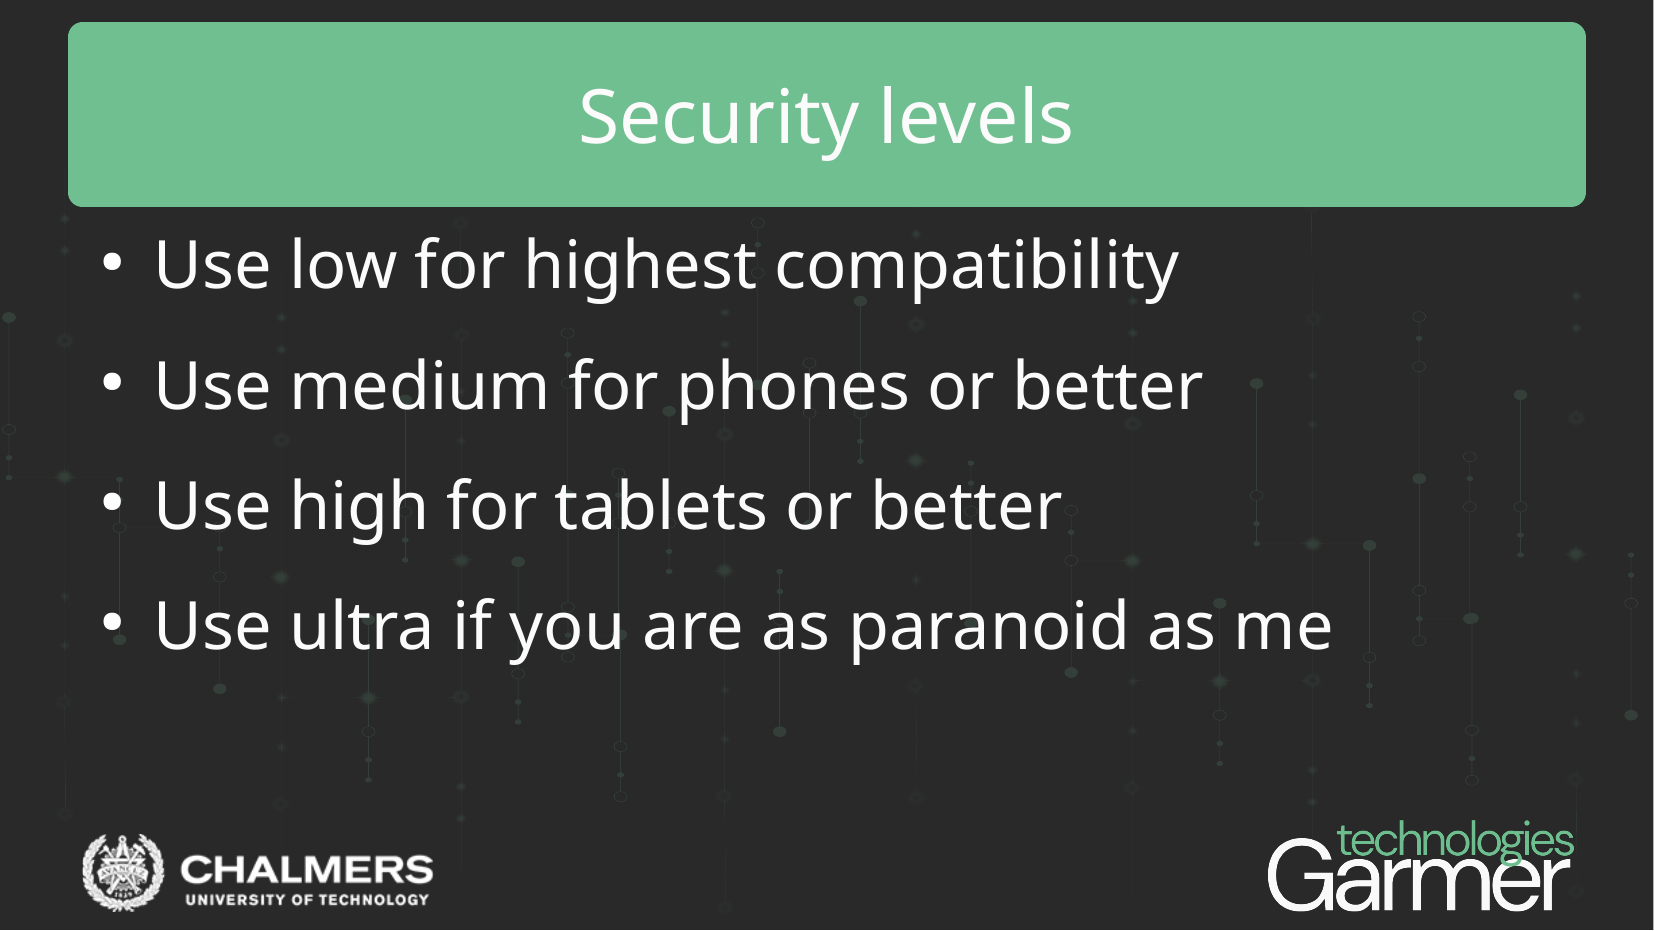

# Security levels
Use low for highest compatibility
Use medium for phones or better
Use high for tablets or better
Use ultra if you are as paranoid as me